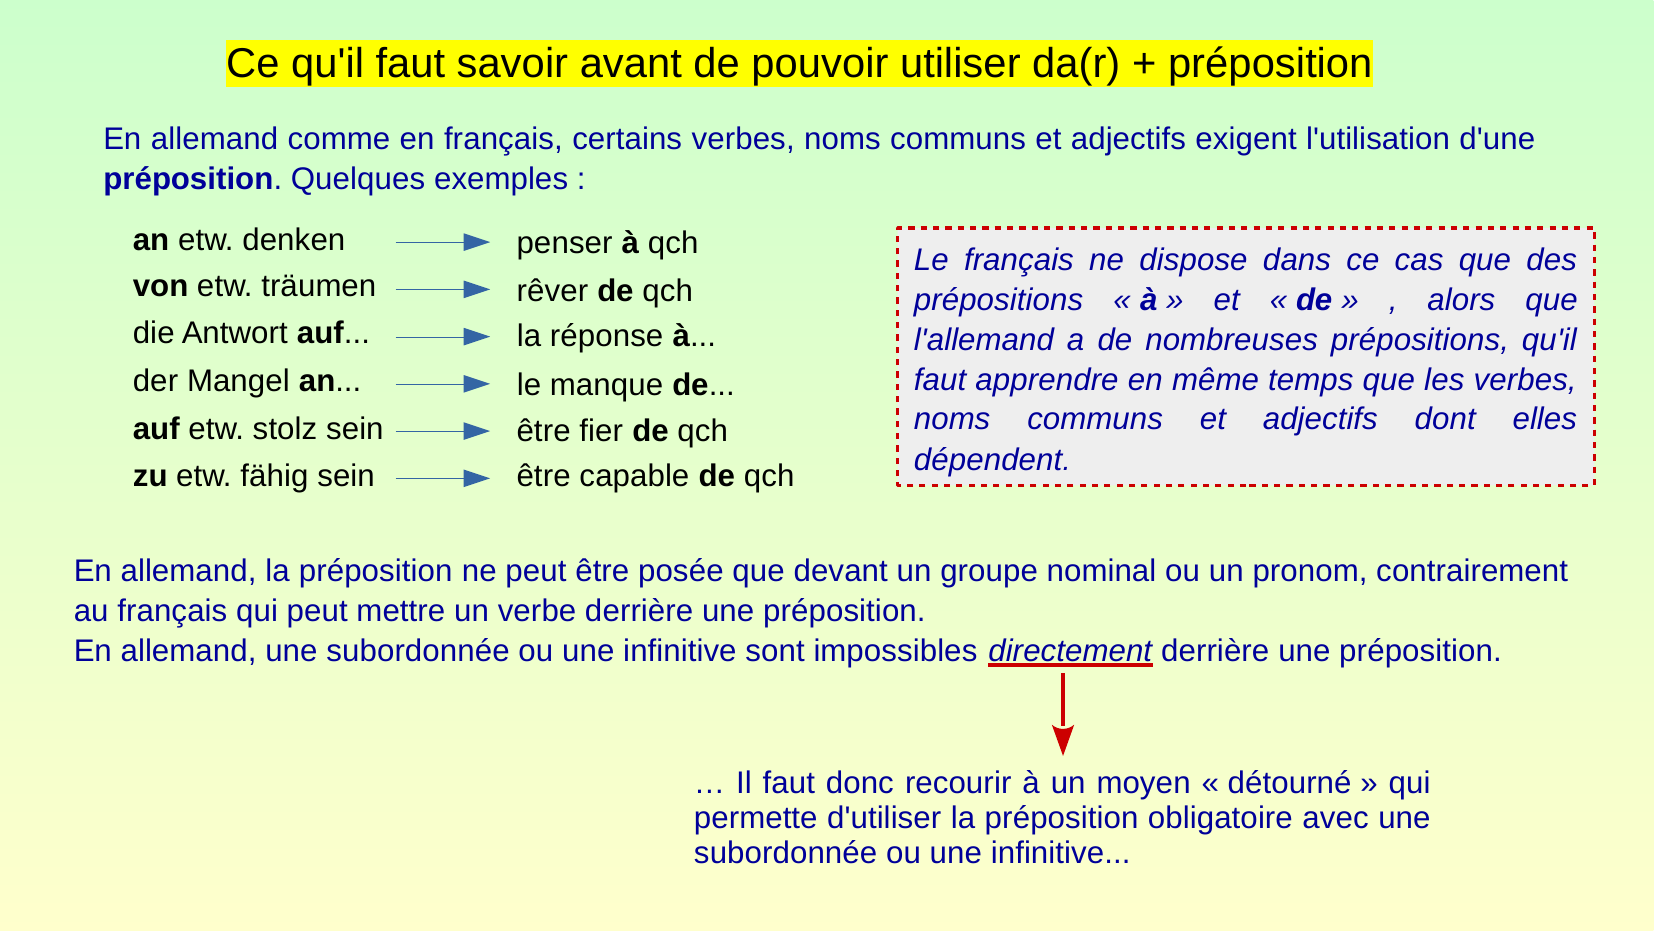

Ce qu'il faut savoir avant de pouvoir utiliser da(r) + préposition
En allemand comme en français, certains verbes, noms communs et adjectifs exigent l'utilisation d'une préposition. Quelques exemples :
an etw. denken
penser à qch
Le français ne dispose dans ce cas que des prépositions « à » et « de » , alors que l'allemand a de nombreuses prépositions, qu'il faut apprendre en même temps que les verbes, noms communs et adjectifs dont elles dépendent.
von etw. träumen
rêver de qch
die Antwort auf...
la réponse à...
der Mangel an...
le manque de...
être fier de qch
auf etw. stolz sein
être capable de qch
zu etw. fähig sein
En allemand, la préposition ne peut être posée que devant un groupe nominal ou un pronom, contrairement au français qui peut mettre un verbe derrière une préposition.
En allemand, une subordonnée ou une infinitive sont impossibles directement derrière une préposition.
… Il faut donc recourir à un moyen « détourné » qui permette d'utiliser la préposition obligatoire avec une subordonnée ou une infinitive...